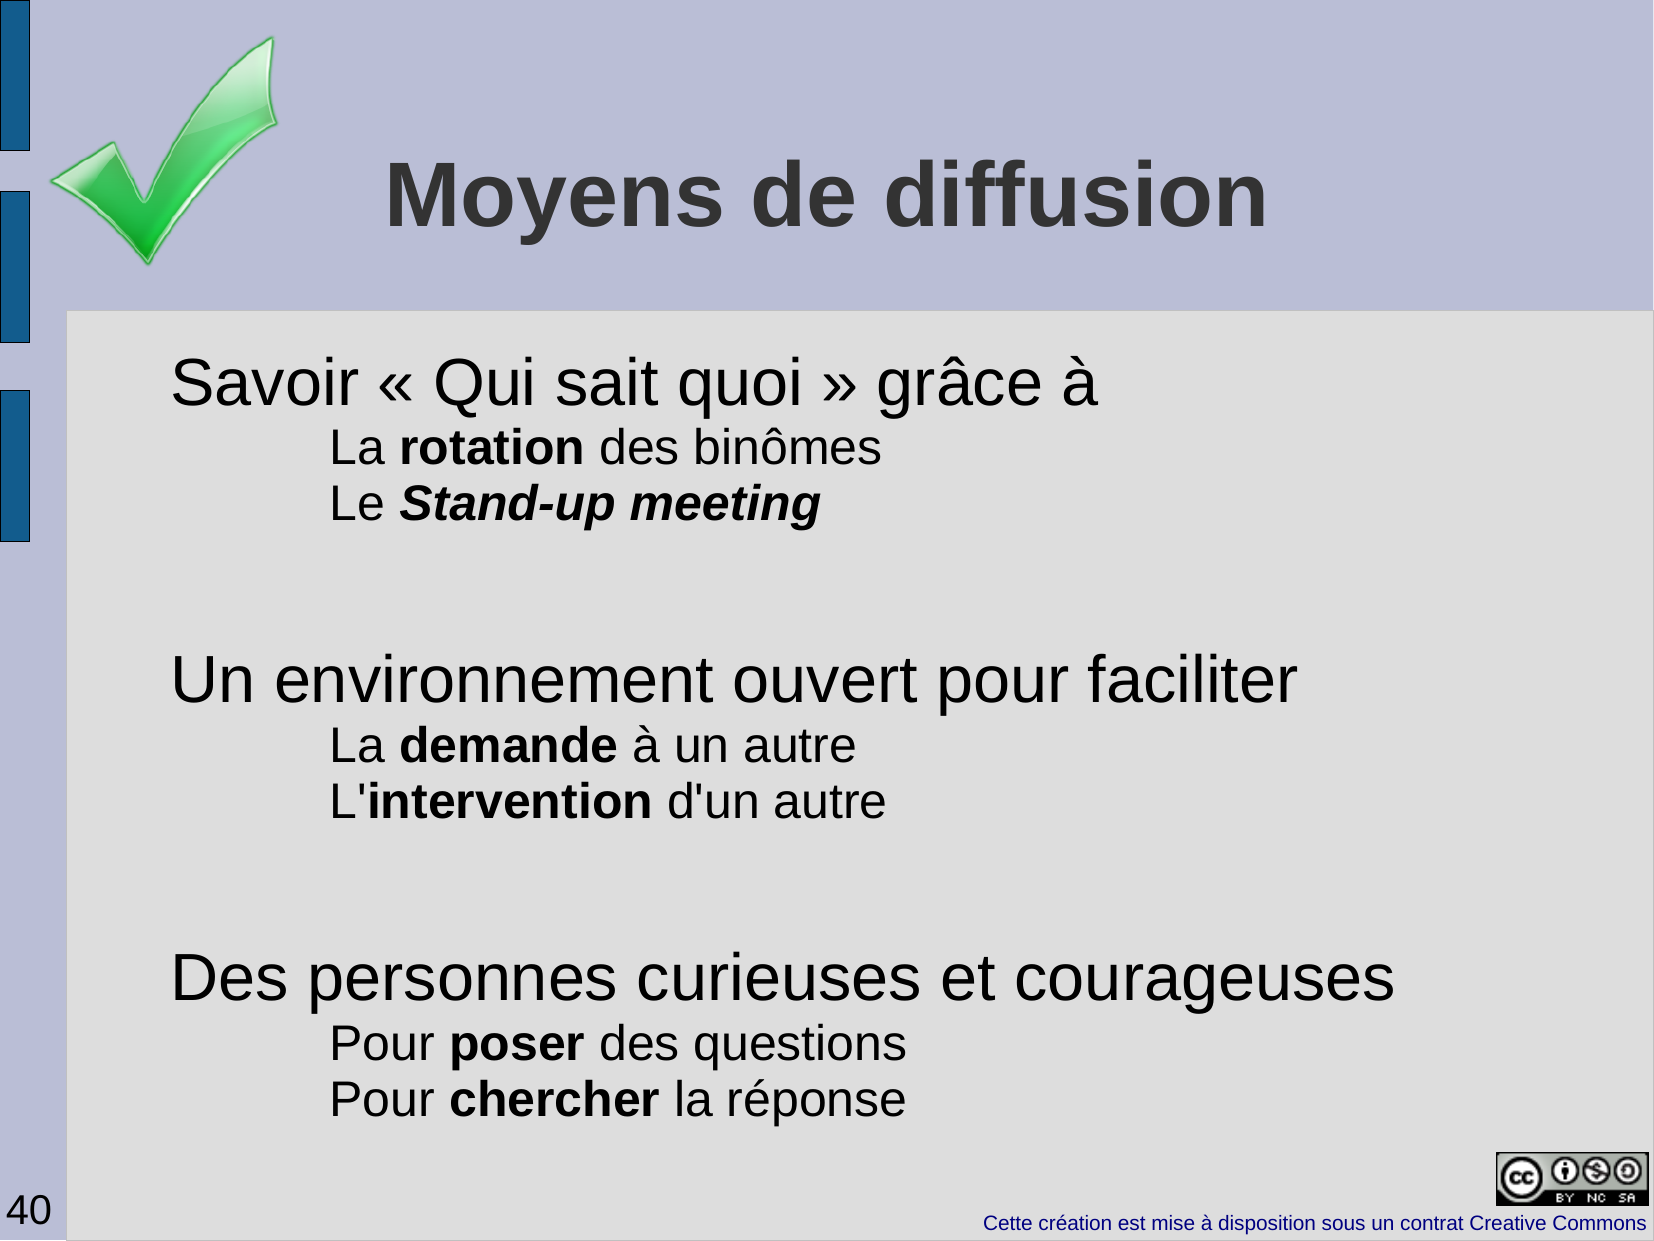

# Moyens de diffusion
Savoir « Qui sait quoi » grâce à
La rotation des binômes
Le Stand-up meeting
Un environnement ouvert pour faciliter
La demande à un autre
L'intervention d'un autre
Des personnes curieuses et courageuses
Pour poser des questions
Pour chercher la réponse